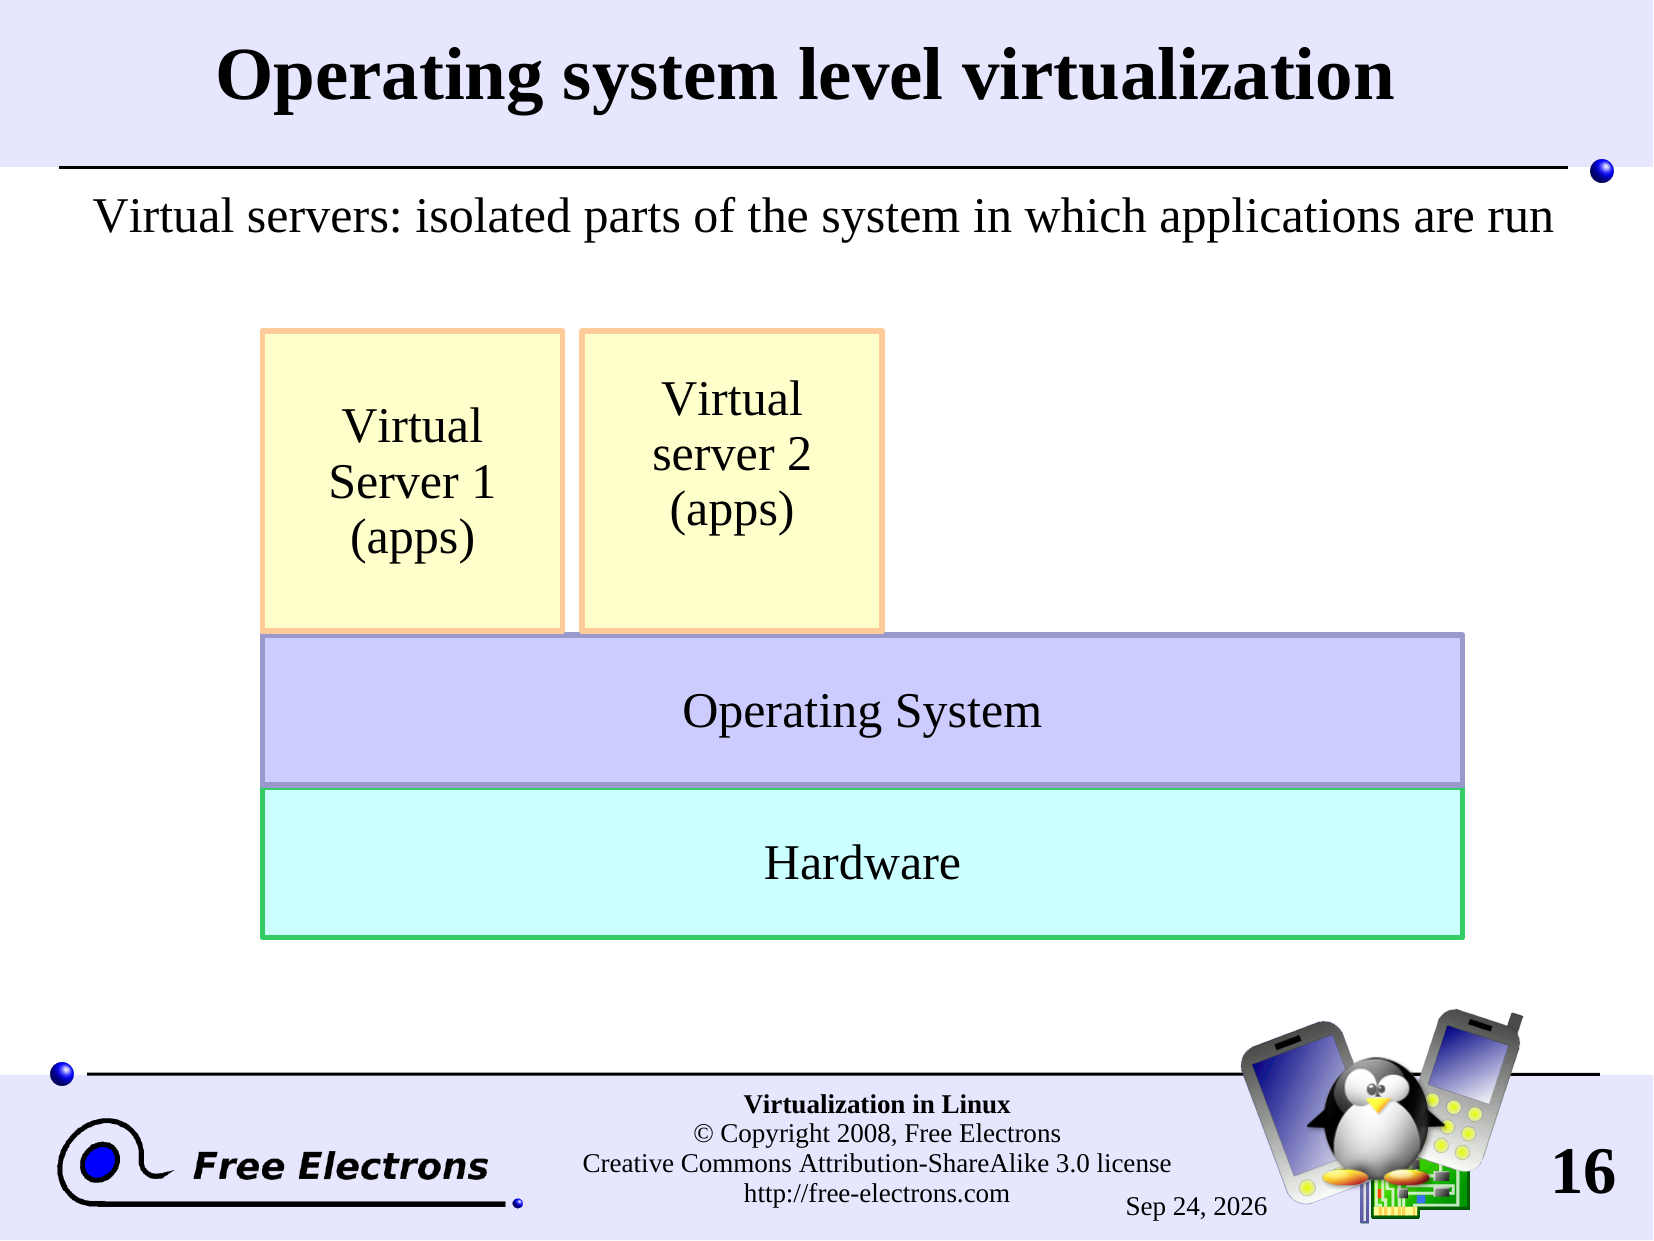

# Operating system level virtualization
Virtual servers: isolated parts of the system in which applications are run
Virtual
Server 1
(apps)
Virtual
server 2
(apps)
Operating System
Hardware